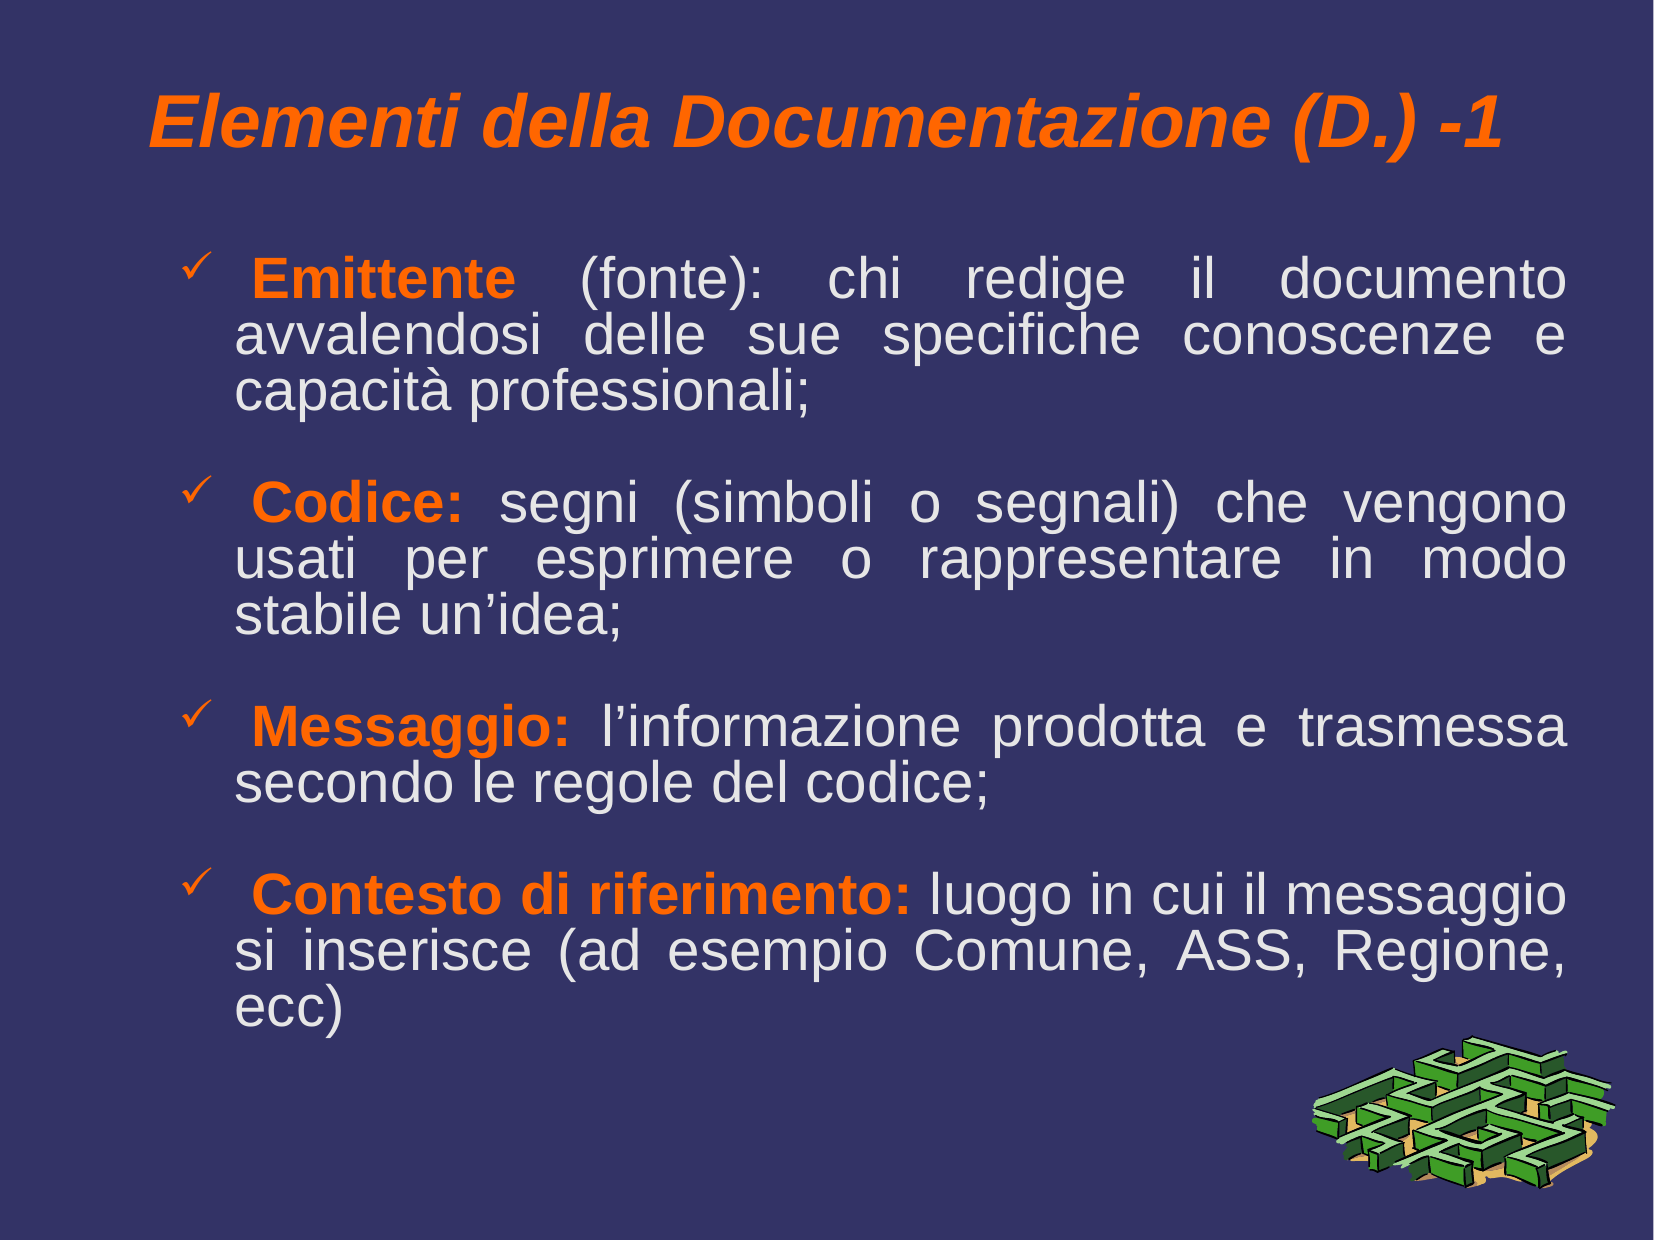

Elementi della Documentazione (D.) -1
	Emittente (fonte): chi redige il documento avvalendosi delle sue specifiche conoscenze e capacità professionali;
	Codice: segni (simboli o segnali) che vengono usati per esprimere o rappresentare in modo stabile un’idea;
	Messaggio: l’informazione prodotta e trasmessa secondo le regole del codice;
	Contesto di riferimento: luogo in cui il messaggio si inserisce (ad esempio Comune, ASS, Regione, ecc)